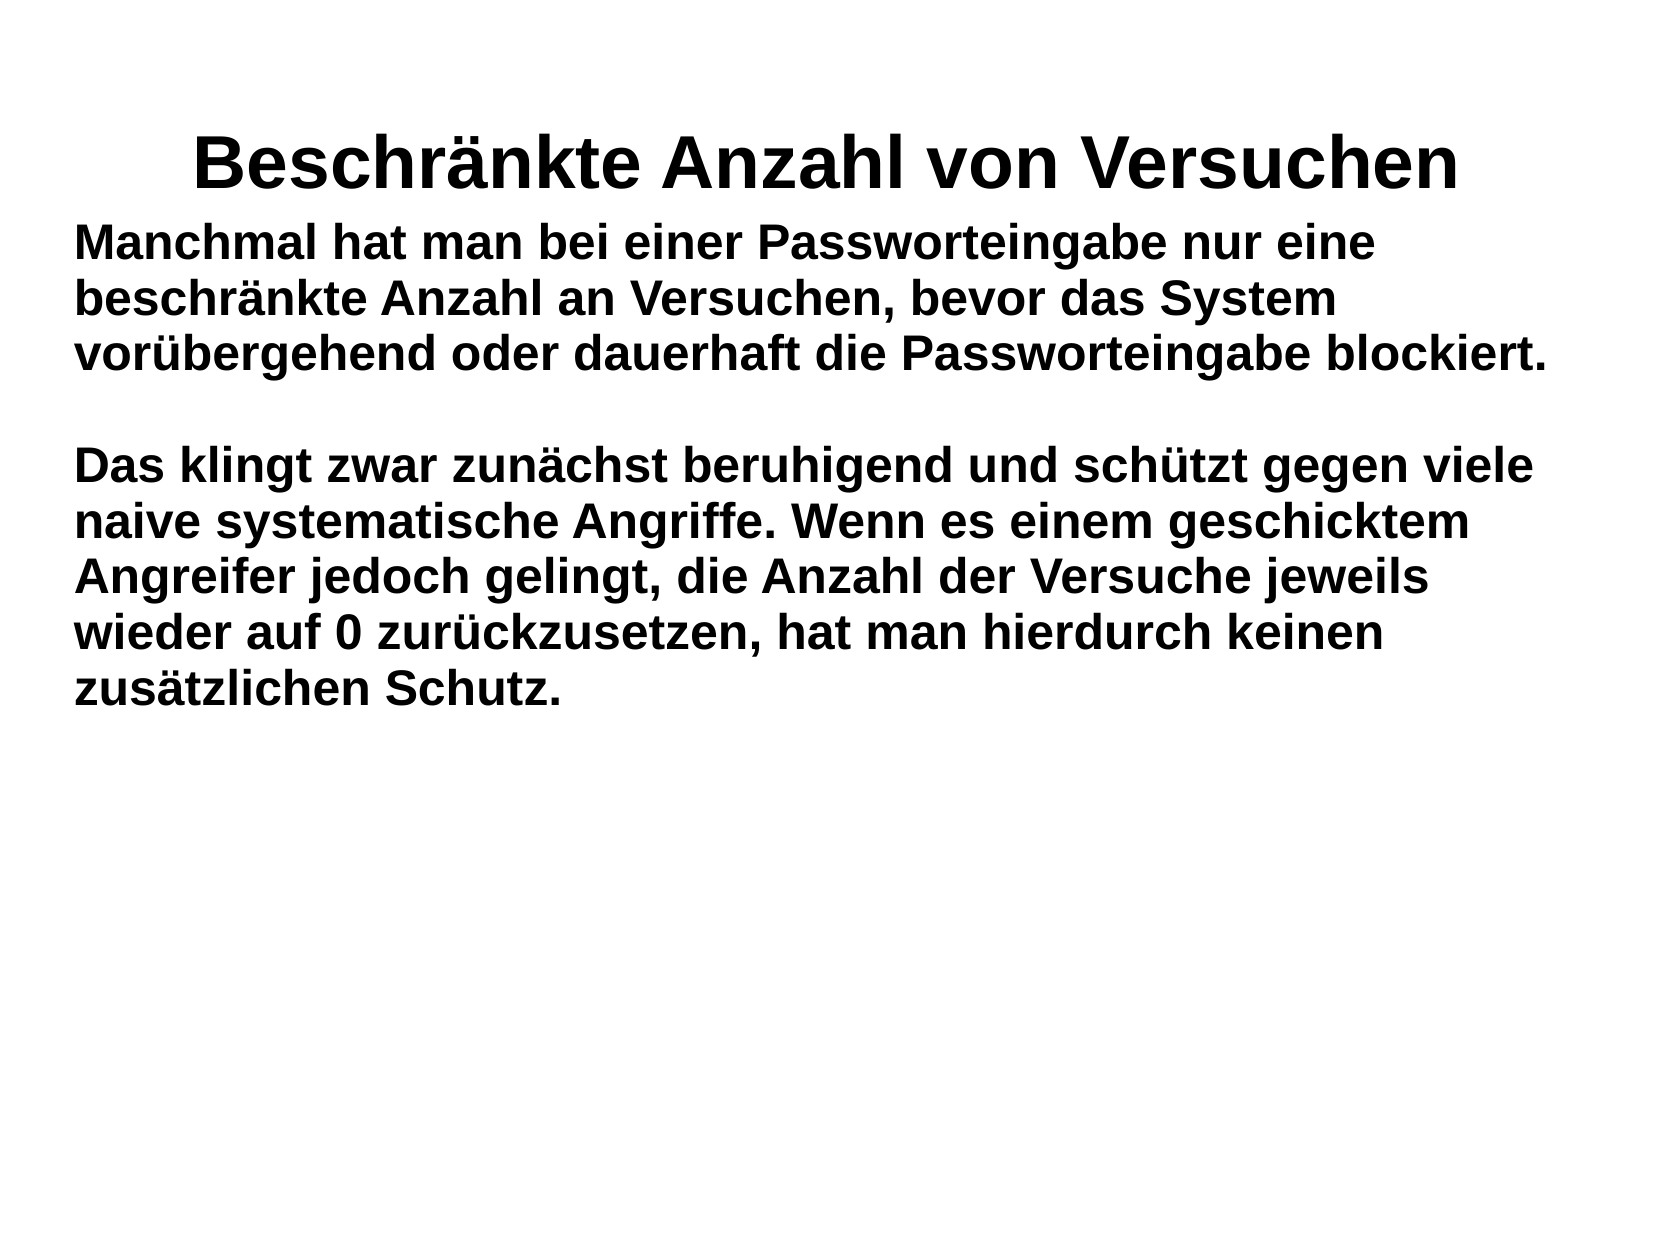

# Beschränkte Anzahl von Versuchen
Manchmal hat man bei einer Passworteingabe nur eine beschränkte Anzahl an Versuchen, bevor das System vorübergehend oder dauerhaft die Passworteingabe blockiert.
Das klingt zwar zunächst beruhigend und schützt gegen viele naive systematische Angriffe. Wenn es einem geschicktem Angreifer jedoch gelingt, die Anzahl der Versuche jeweils wieder auf 0 zurückzusetzen, hat man hierdurch keinen zusätzlichen Schutz.